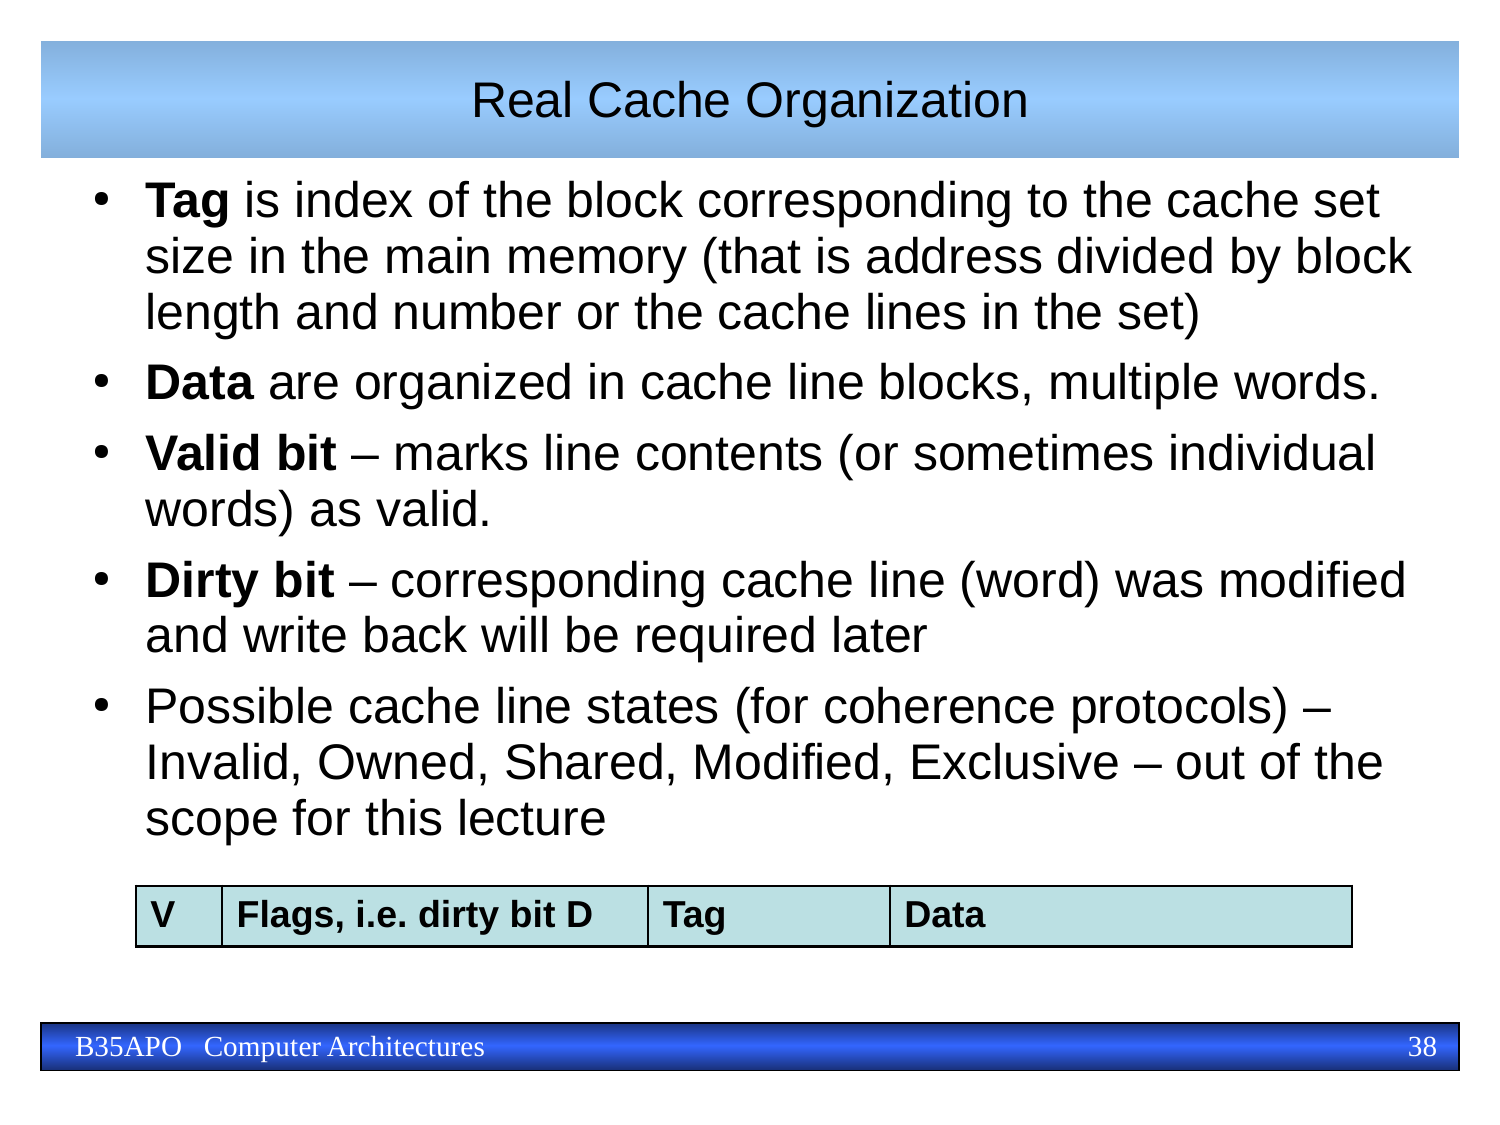

# Real Cache Organization
Tag is index of the block corresponding to the cache set size in the main memory (that is address divided by block length and number or the cache lines in the set)
Data are organized in cache line blocks, multiple words.
Valid bit – marks line contents (or sometimes individual words) as valid.
Dirty bit – corresponding cache line (word) was modified and write back will be required later
Possible cache line states (for coherence protocols) – Invalid, Owned, Shared, Modified, Exclusive – out of the scope for this lecture
| V | Flags, i.e. dirty bit D | Tag | Data |
| --- | --- | --- | --- |
B35APO Computer Architectures
38